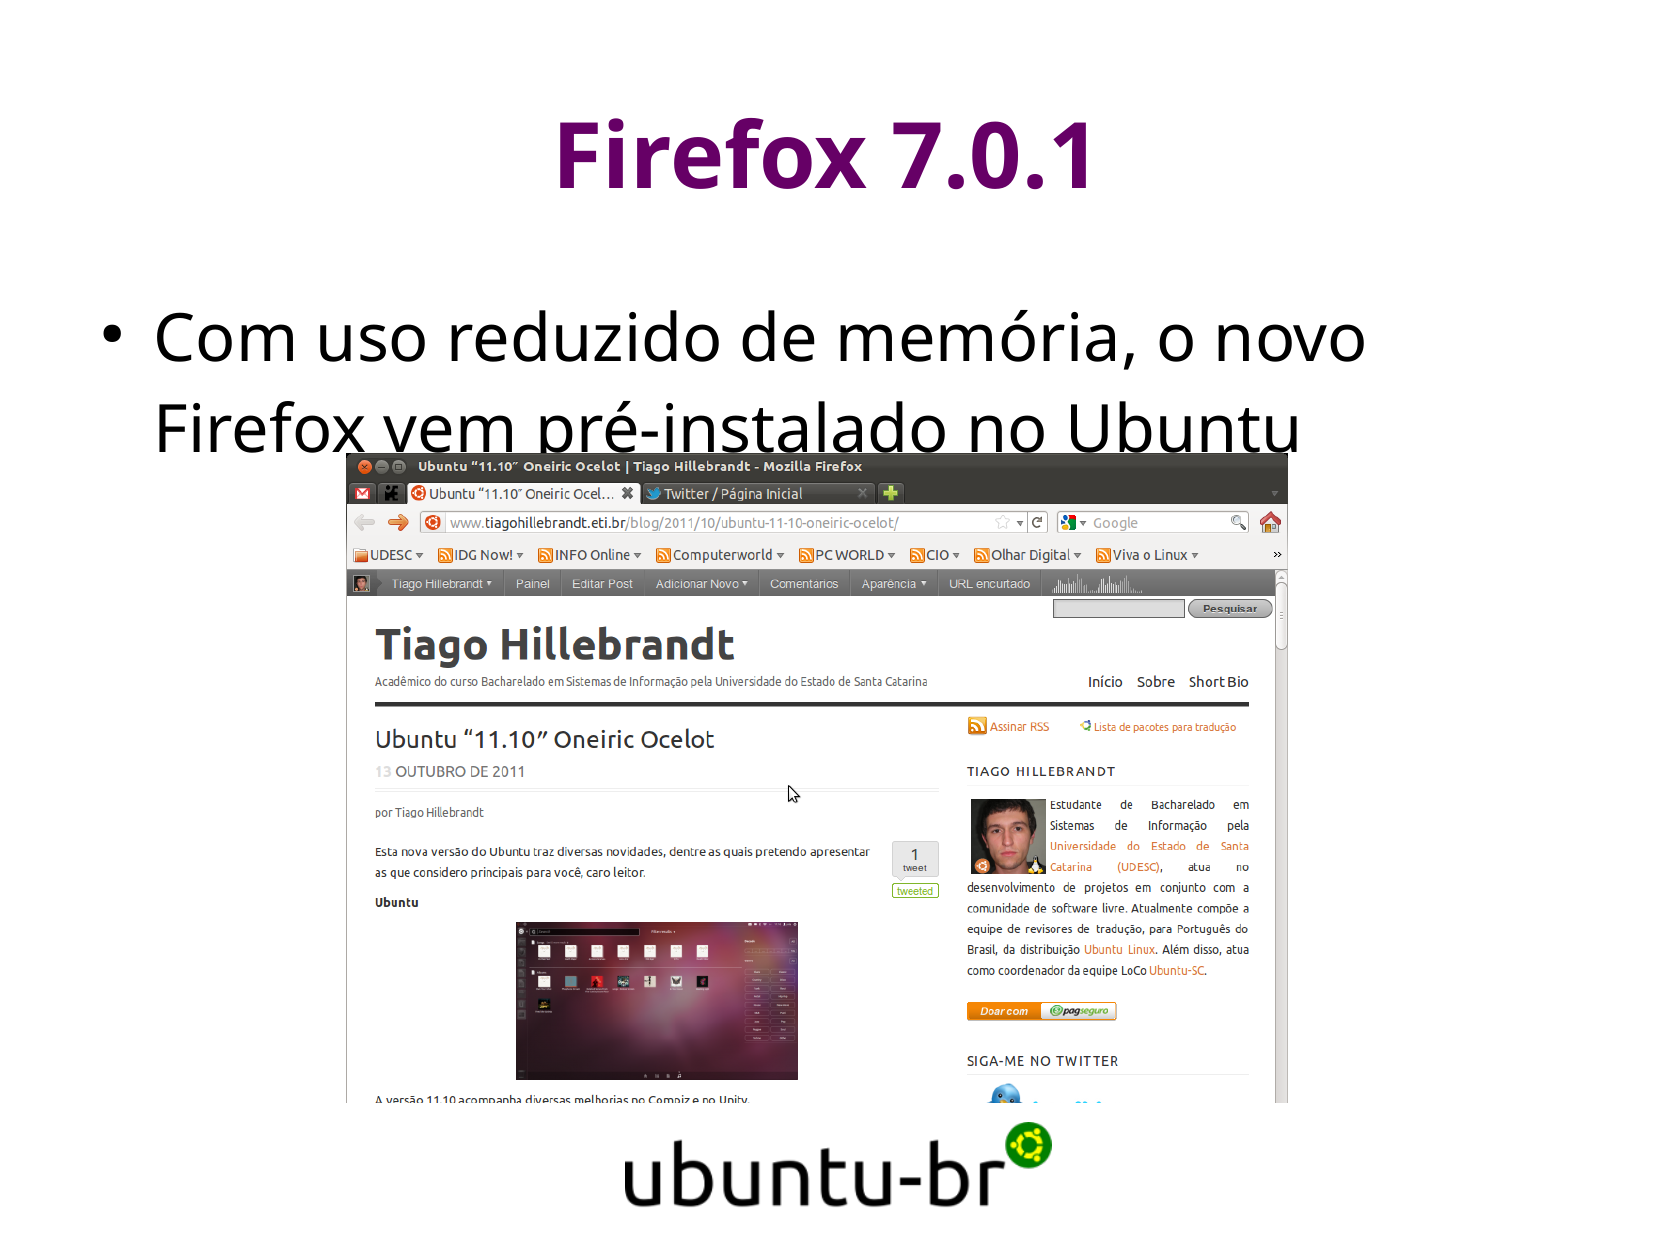

# Firefox 7.0.1
Com uso reduzido de memória, o novo Firefox vem pré-instalado no Ubuntu